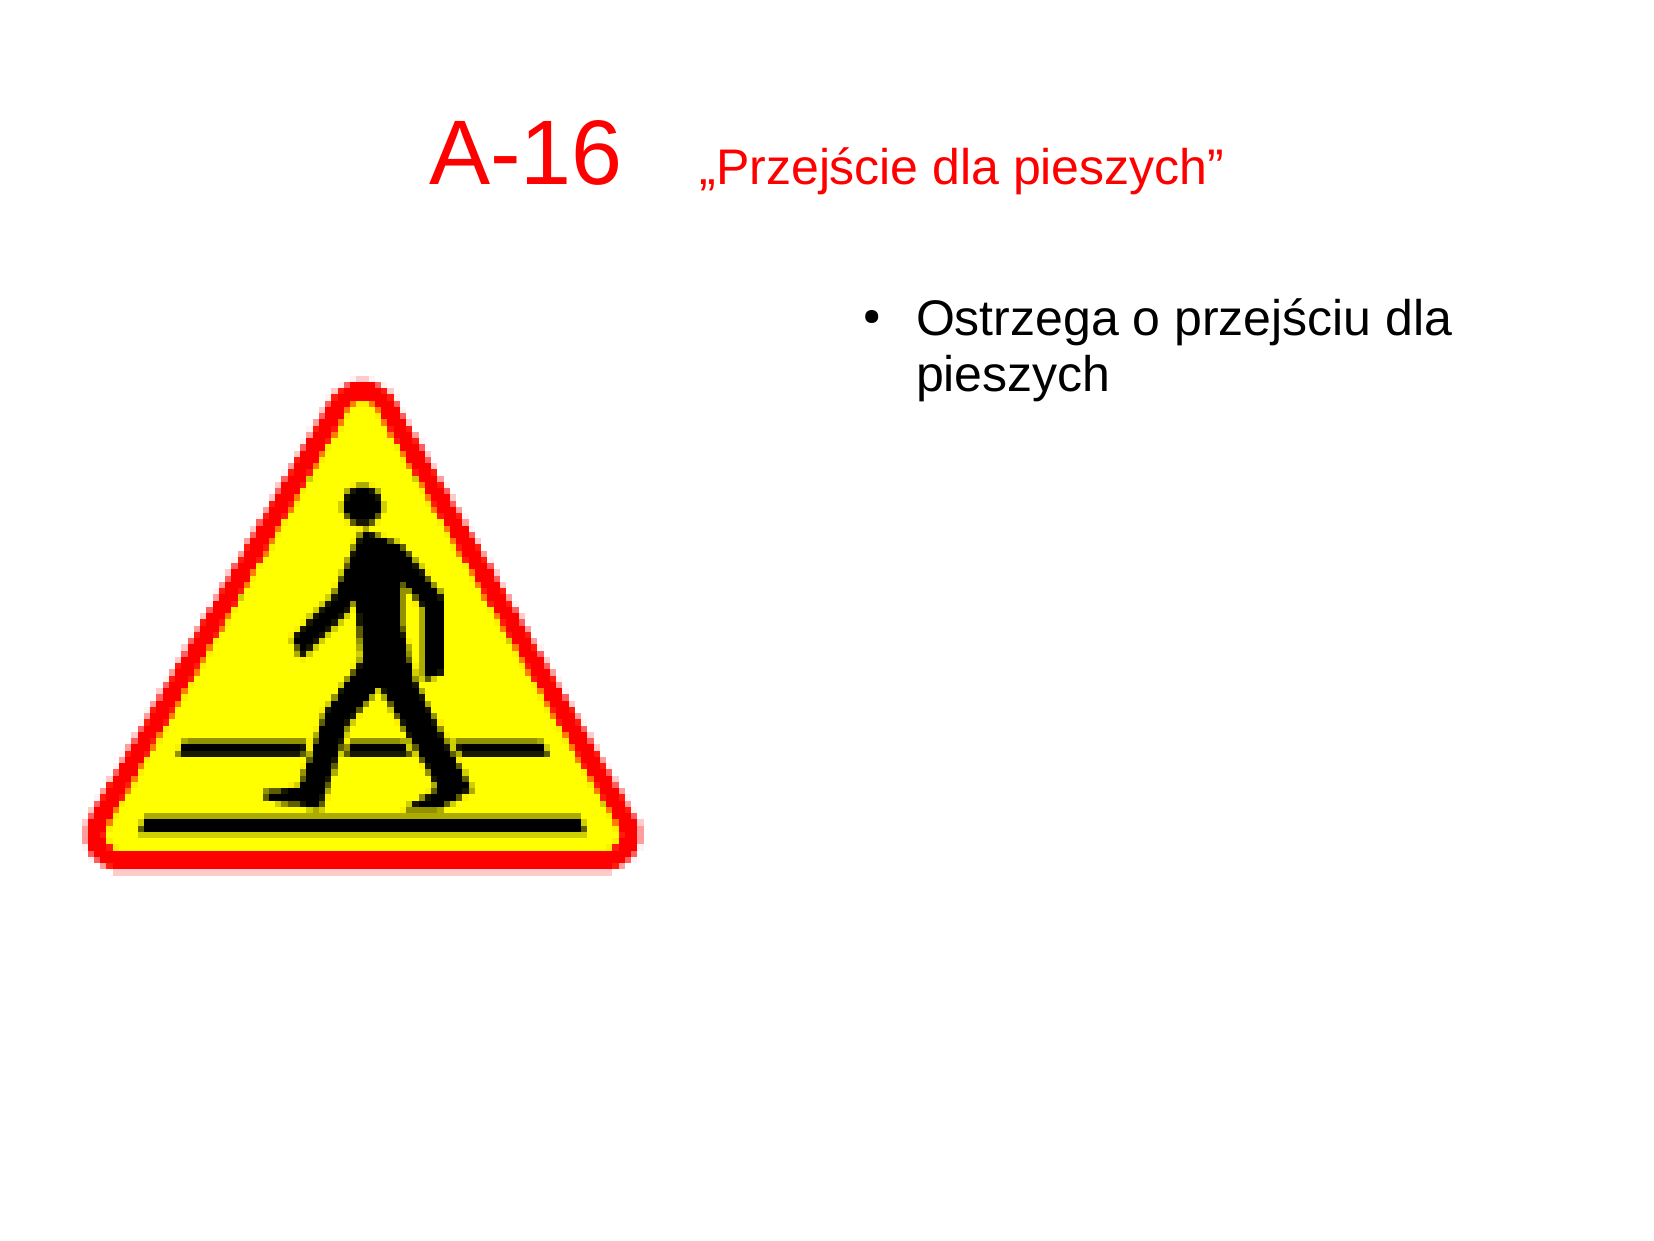

# A-16 „Przejście dla pieszych”
Ostrzega o przejściu dla pieszych